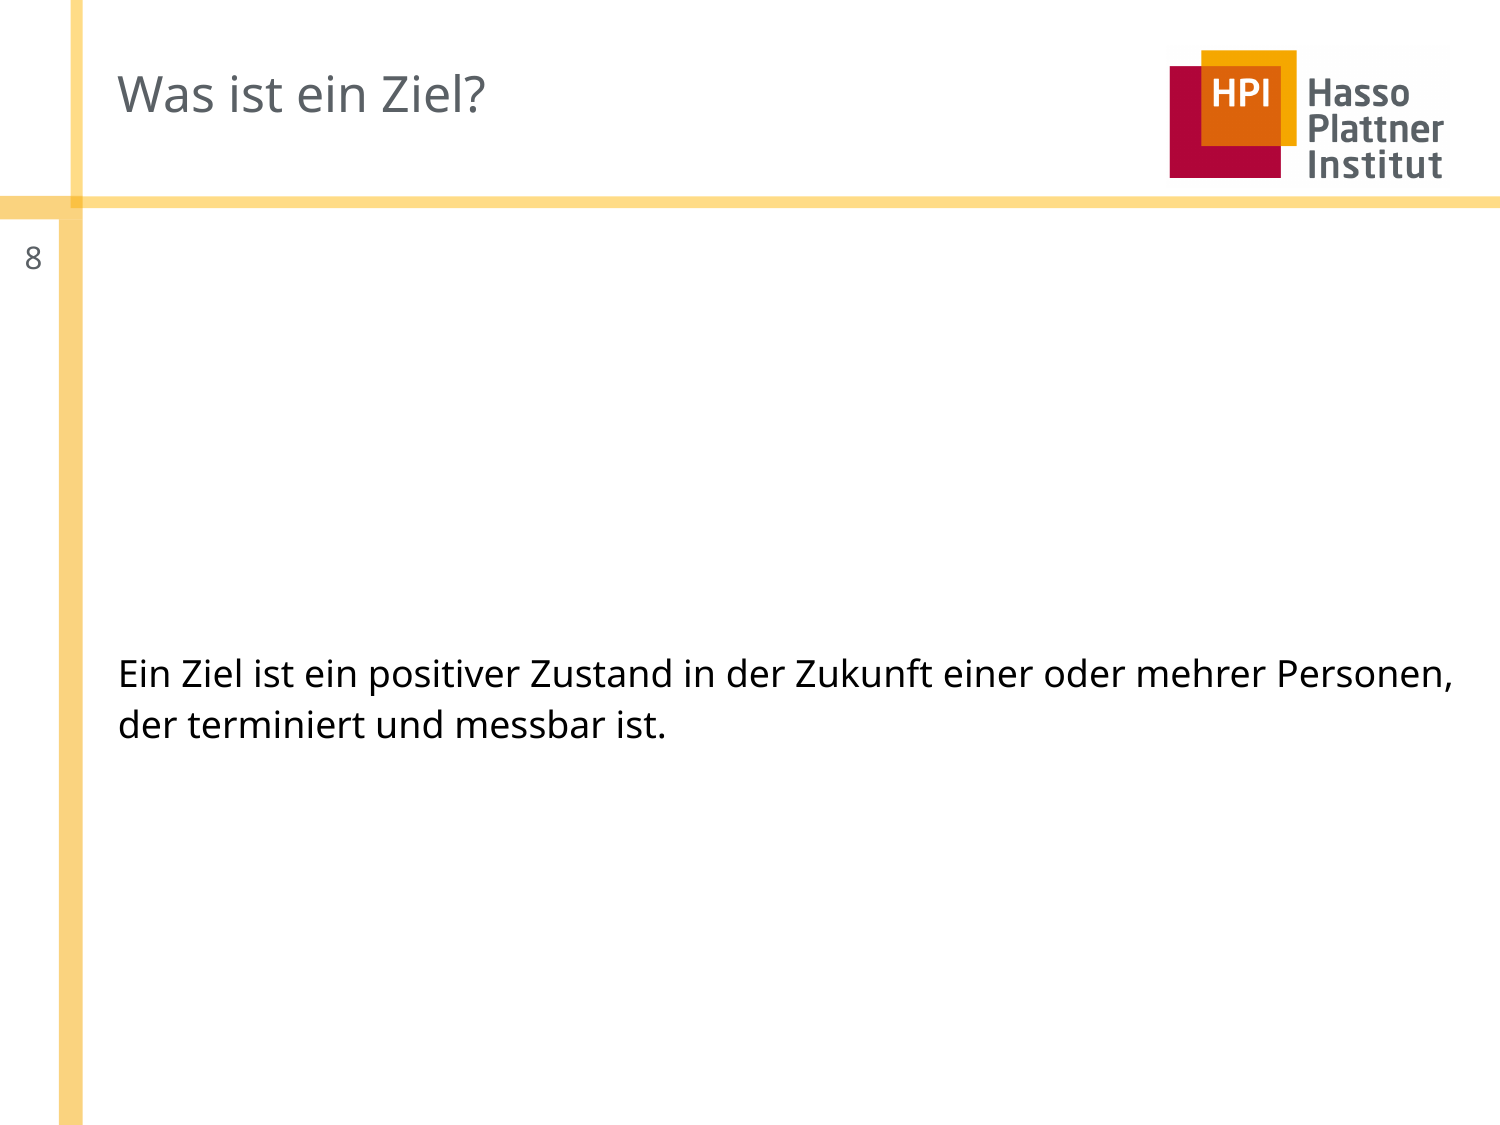

# Was ist ein Ziel?
8
Ein Ziel ist ein positiver Zustand in der Zukunft einer oder mehrer Personen, der terminiert und messbar ist.